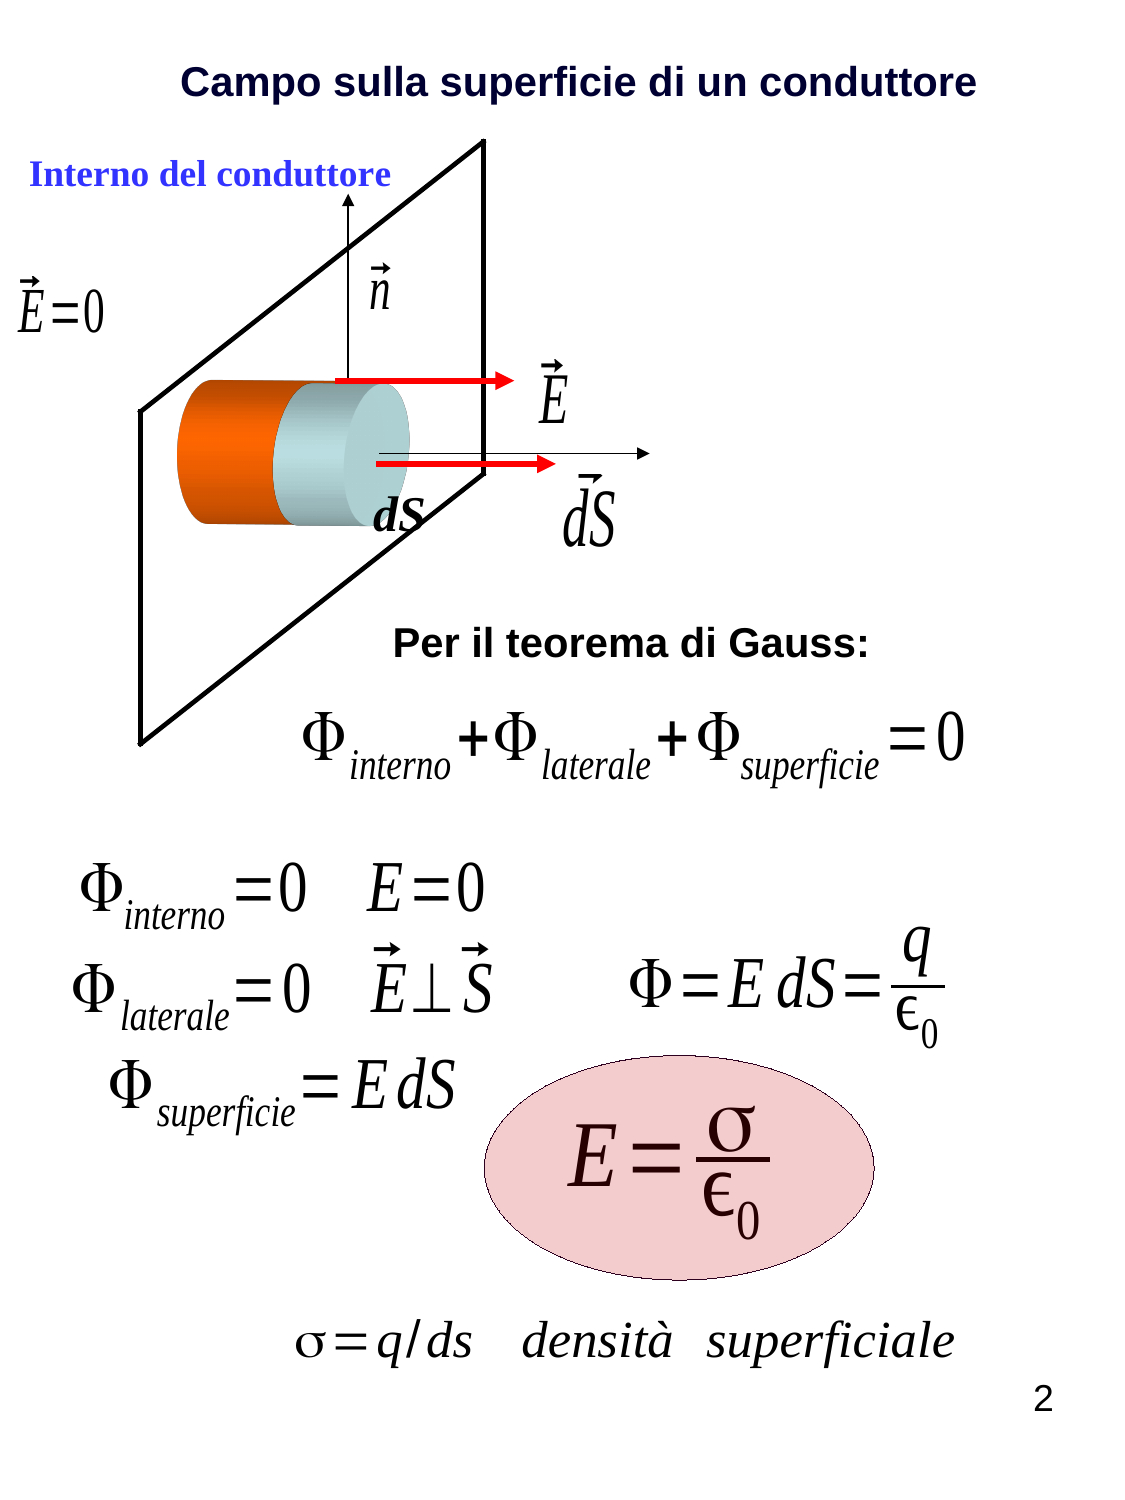

Campo sulla superficie di un conduttore
Interno del conduttore
dS
Per il teorema di Gauss:
P13 Elettrostatica 2
2